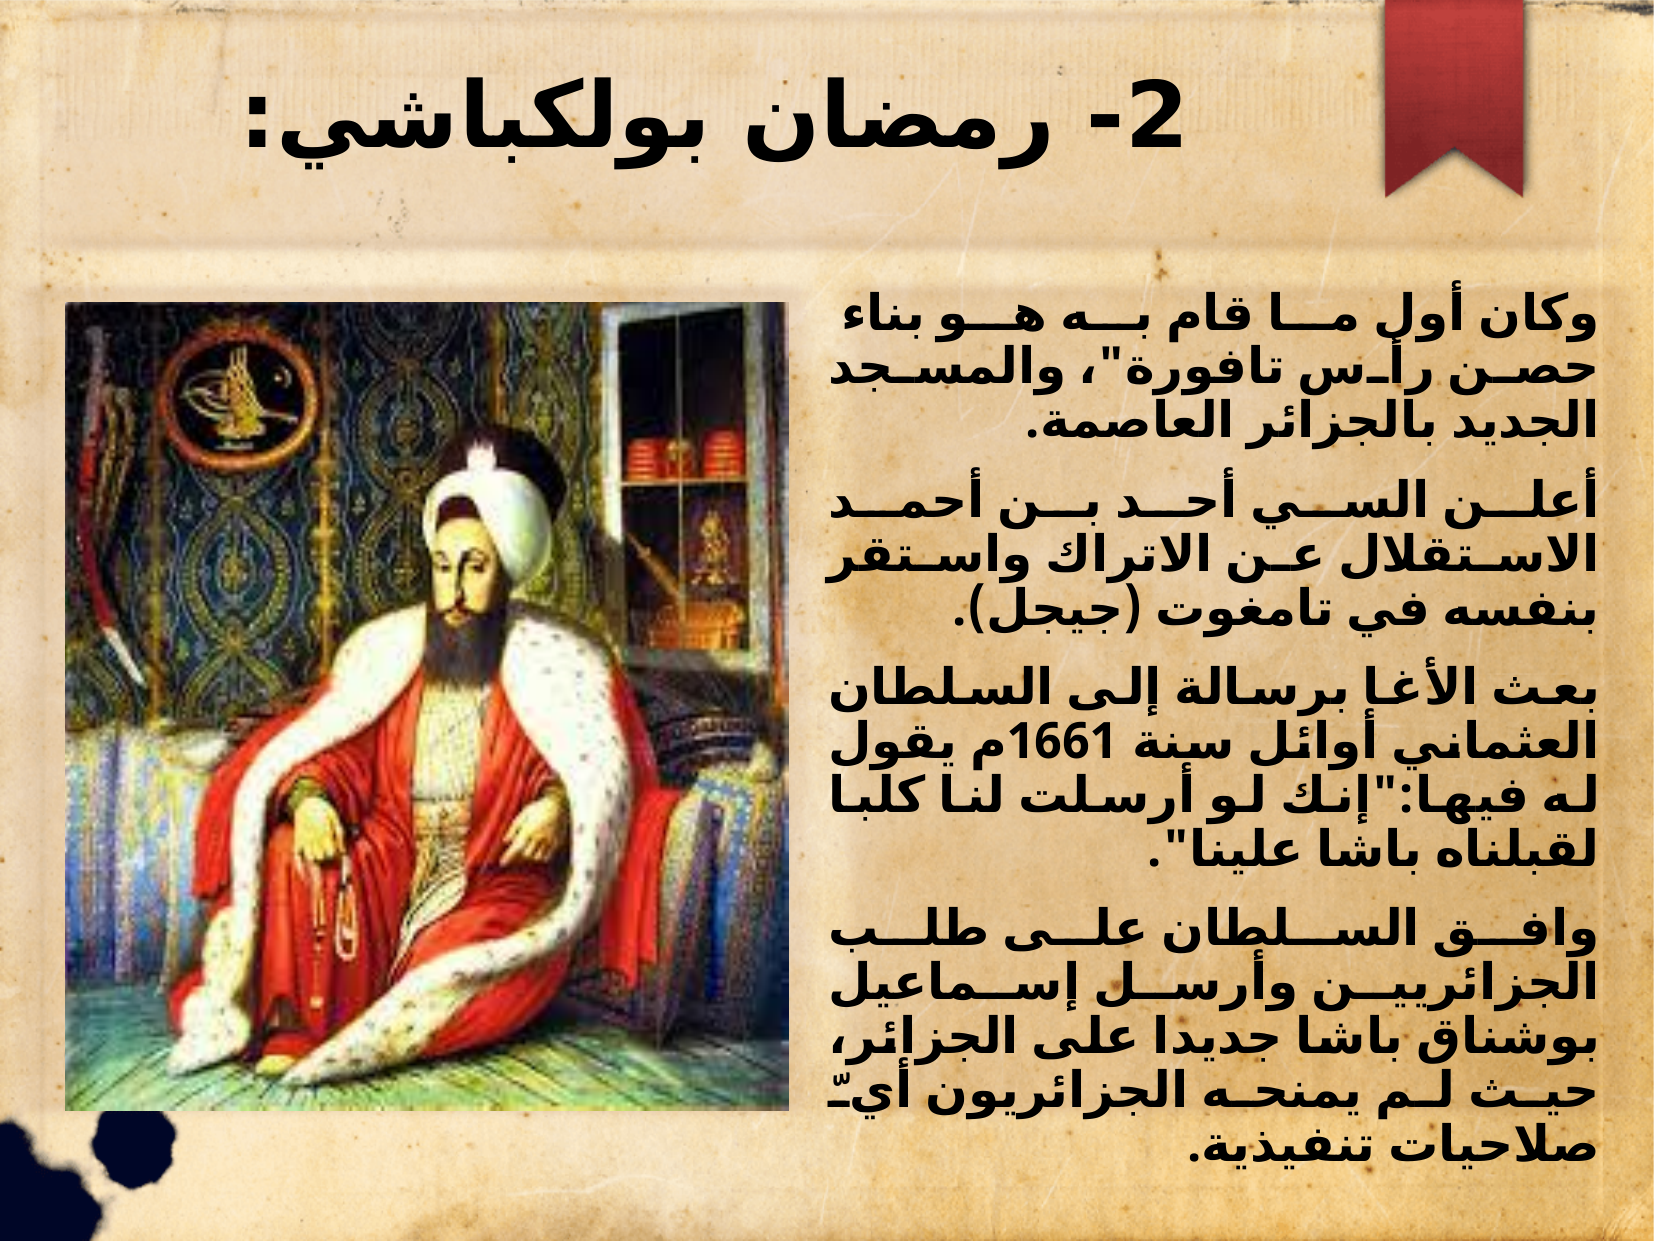

# 2- رمضان بولكباشي:
وكان أول ما قام به هو بناء حصن رأس تافورة"، والمسجد الجديد بالجزائر العاصمة.
أعلن السي أحد بن أحمد الاستقلال عن الاتراك واستقر بنفسه في تامغوت (جيجل).
بعث الأغا برسالة إلى السلطان العثماني أوائل سنة 1661م يقول له فيها:"إنك لو أرسلت لنا كلبا لقبلناه باشا علينا".
وافق السلطان على طلب الجزائريين وأرسل إسماعيل بوشناق باشا جديدا على الجزائر، حيث لم يمنحه الجزائريون أيّ صلاحيات تنفيذية.